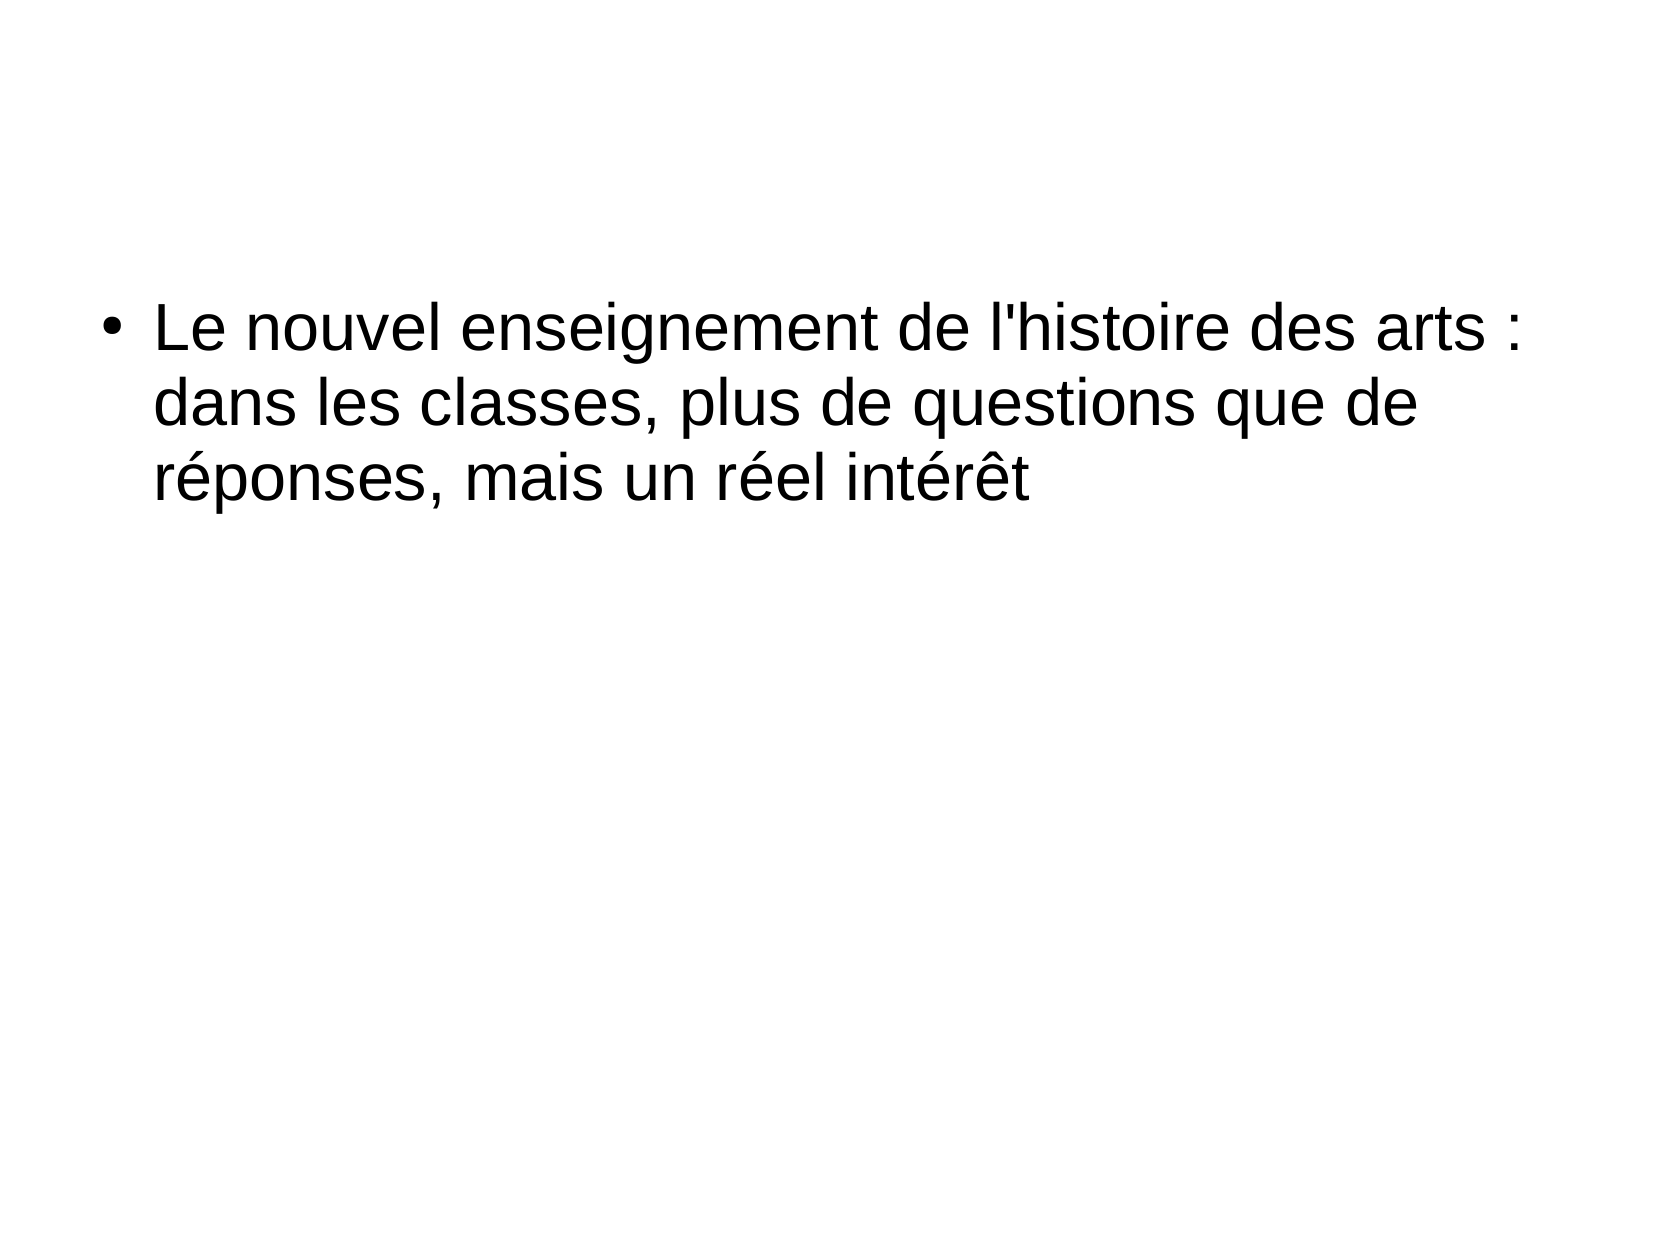

#
Le nouvel enseignement de l'histoire des arts : dans les classes, plus de questions que de réponses, mais un réel intérêt